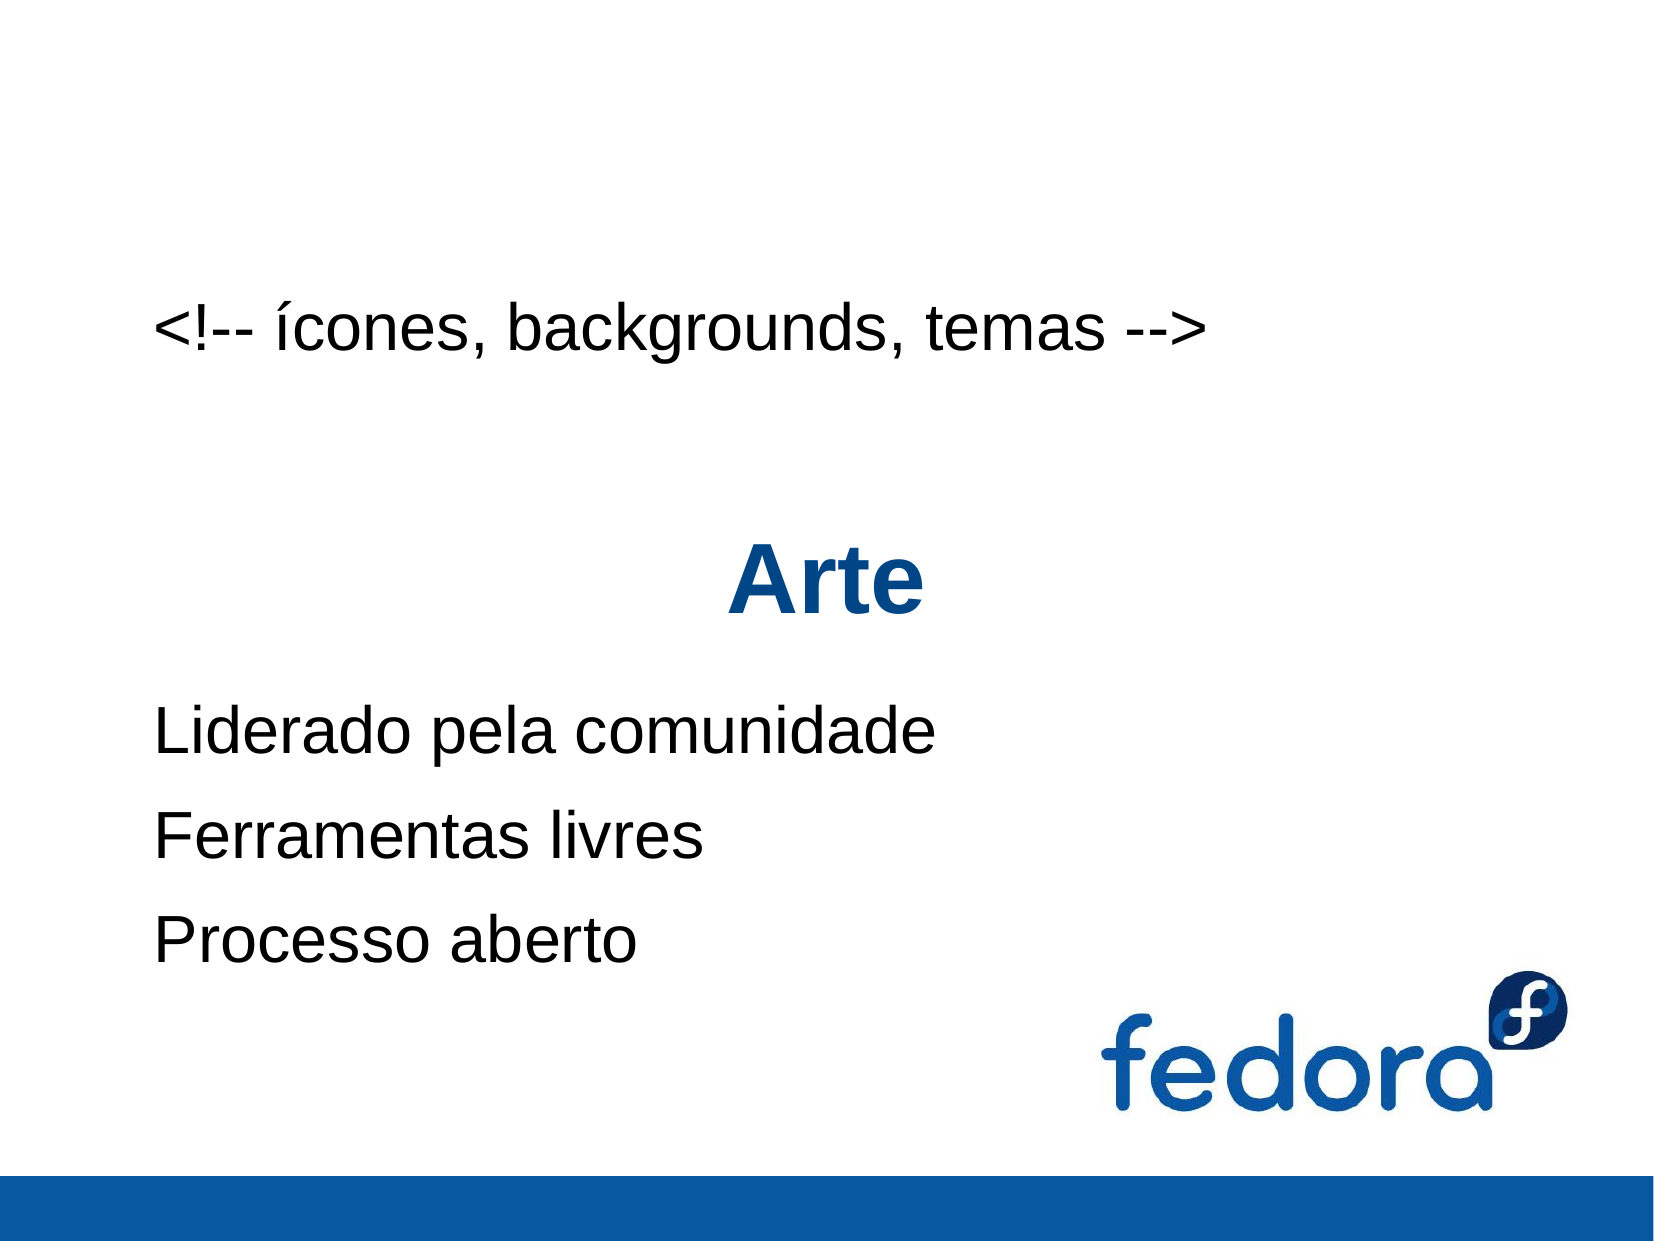

# Arte
<!-- ícones, backgrounds, temas -->
Liderado pela comunidade
Ferramentas livres
Processo aberto